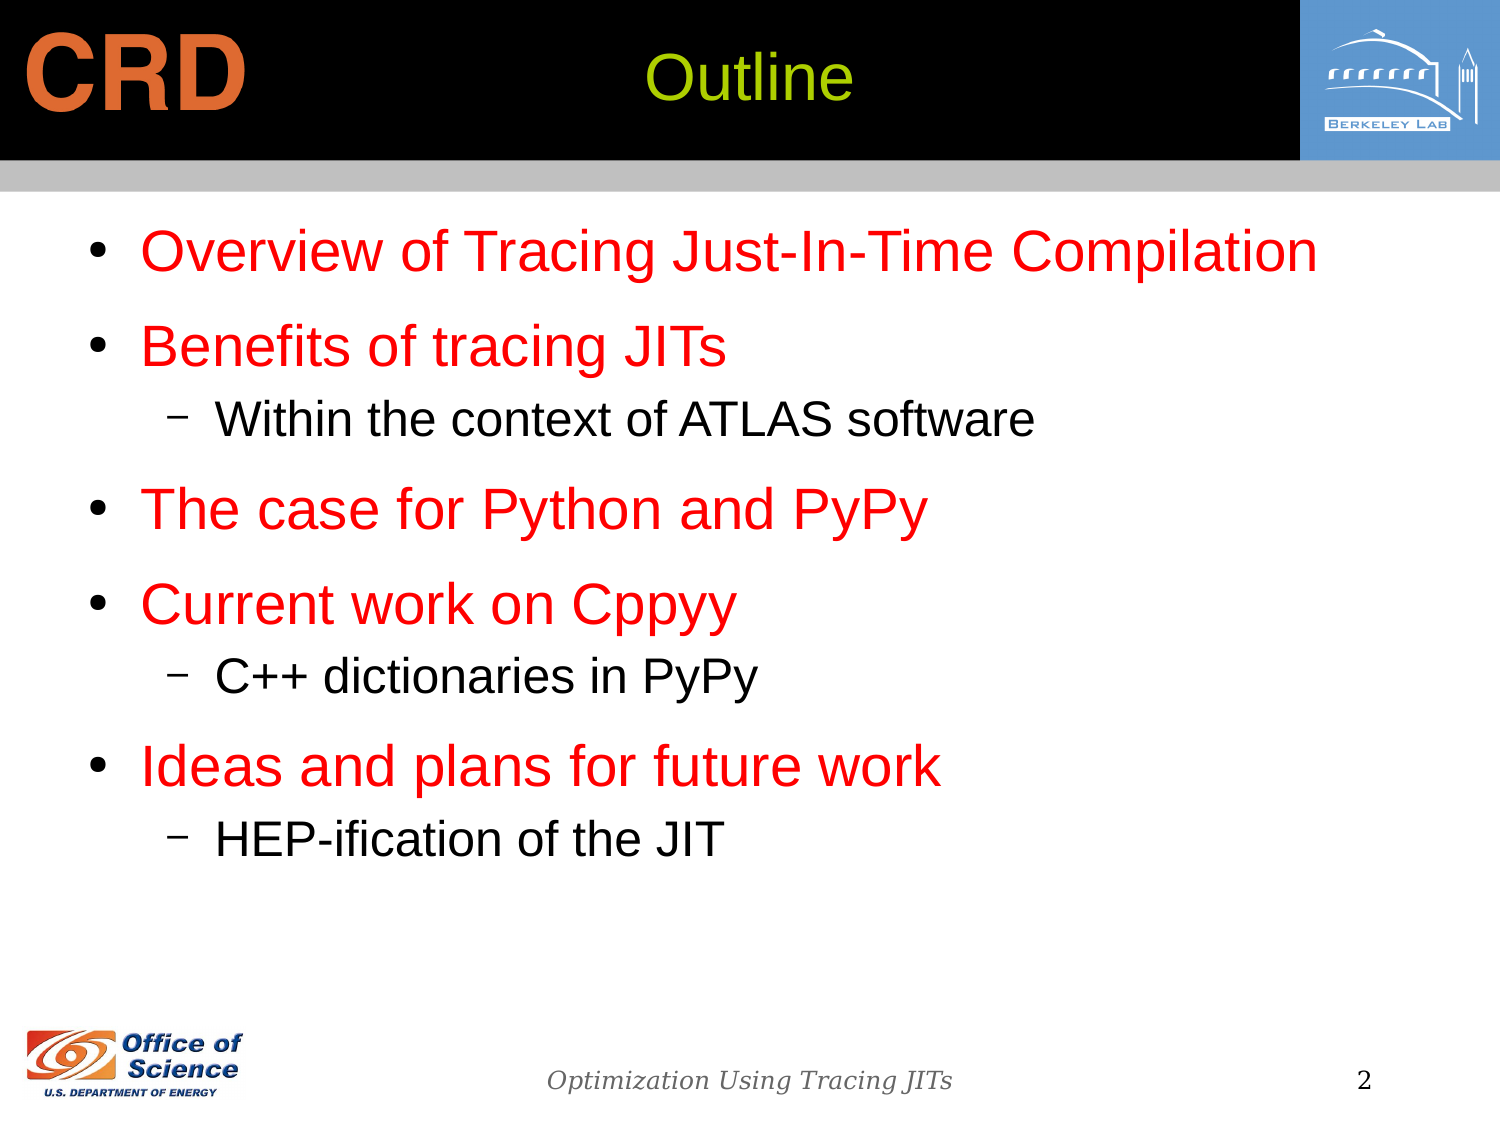

# Outline
Overview of Tracing Just-In-Time Compilation
Benefits of tracing JITs
Within the context of ATLAS software
The case for Python and PyPy
Current work on Cppyy
C++ dictionaries in PyPy
Ideas and plans for future work
HEP-ification of the JIT
Optimization Using Tracing JITs
2